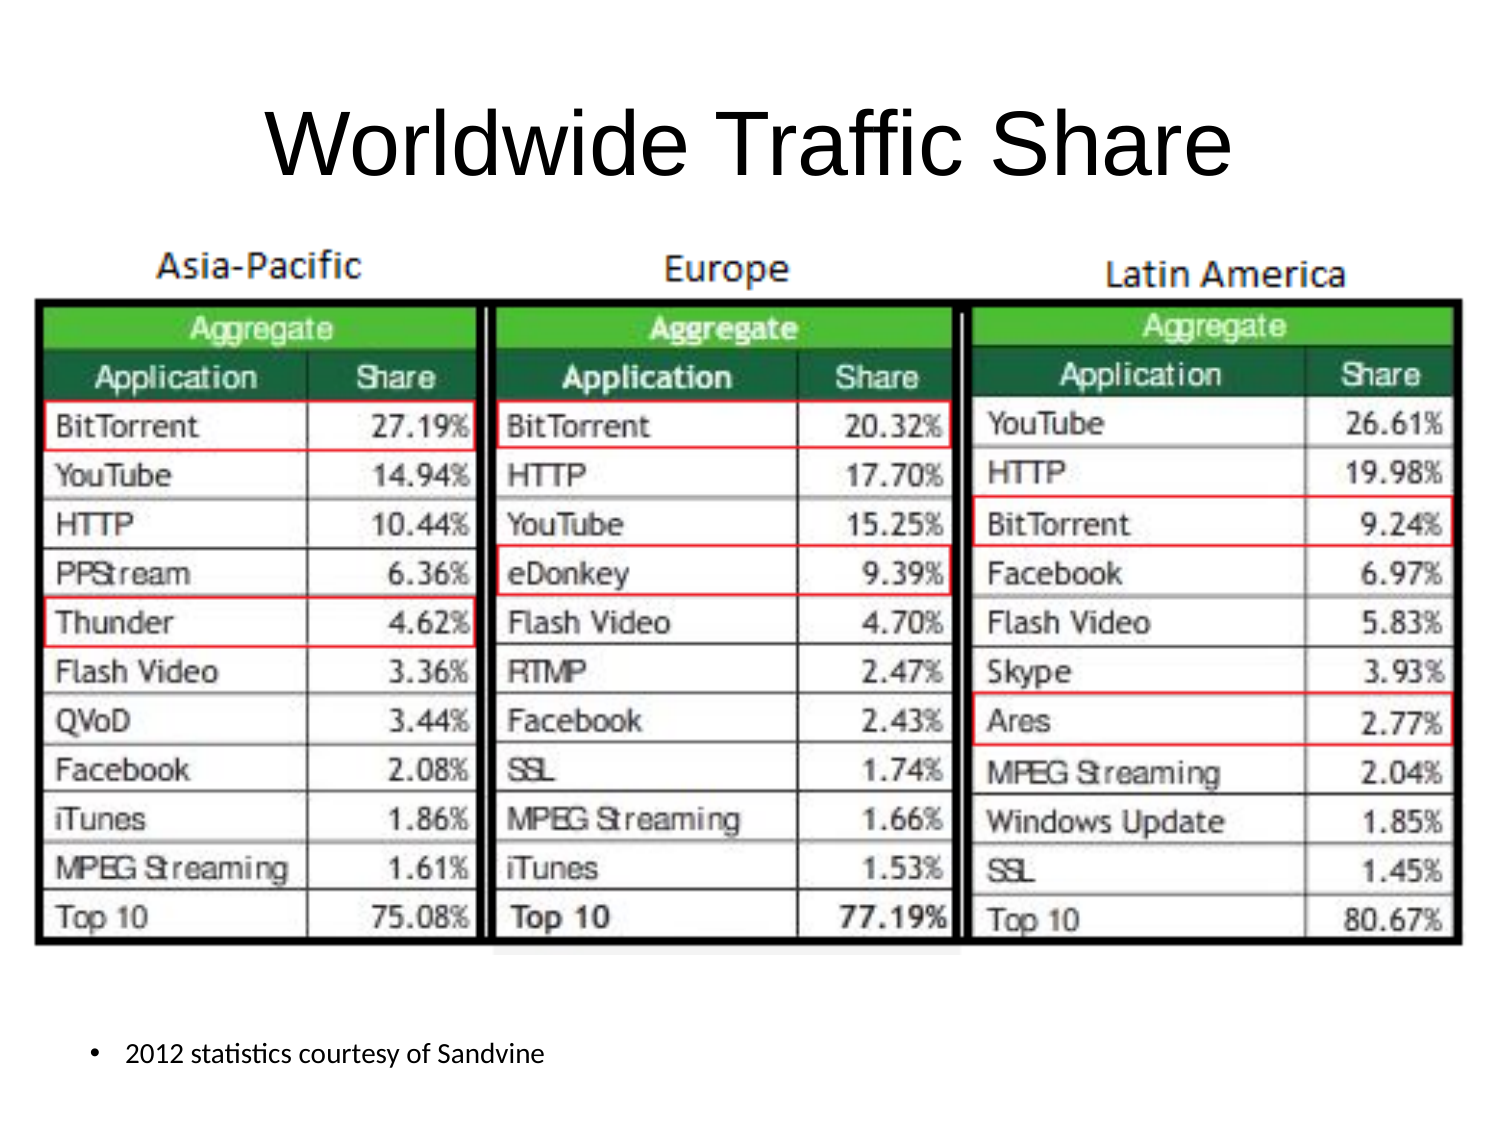

Worldwide Traffic Share
2012 statistics courtesy of Sandvine